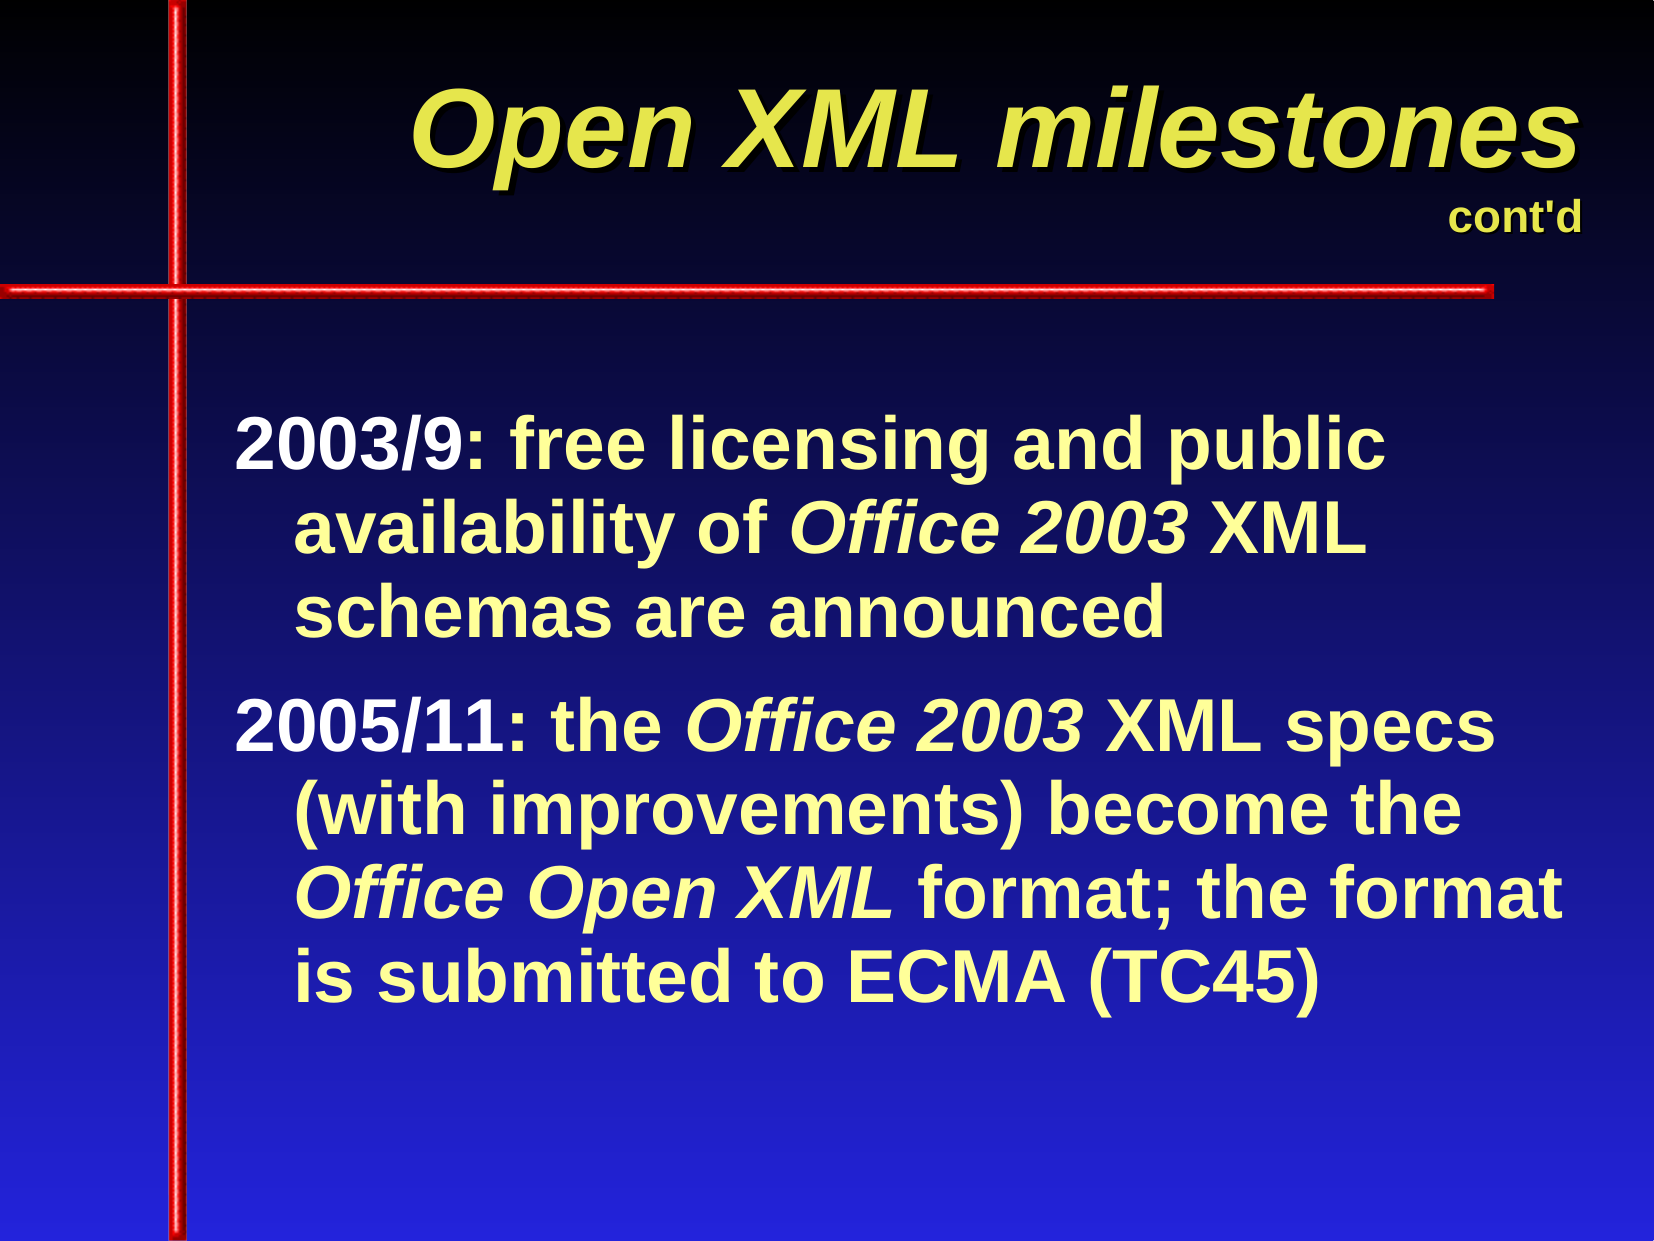

# Open XML milestones cont'd
2003/9: free licensing and public availability of Office 2003 XML schemas are announced
2005/11: the Office 2003 XML specs (with improvements) become the Office Open XML format; the format is submitted to ECMA (TC45)